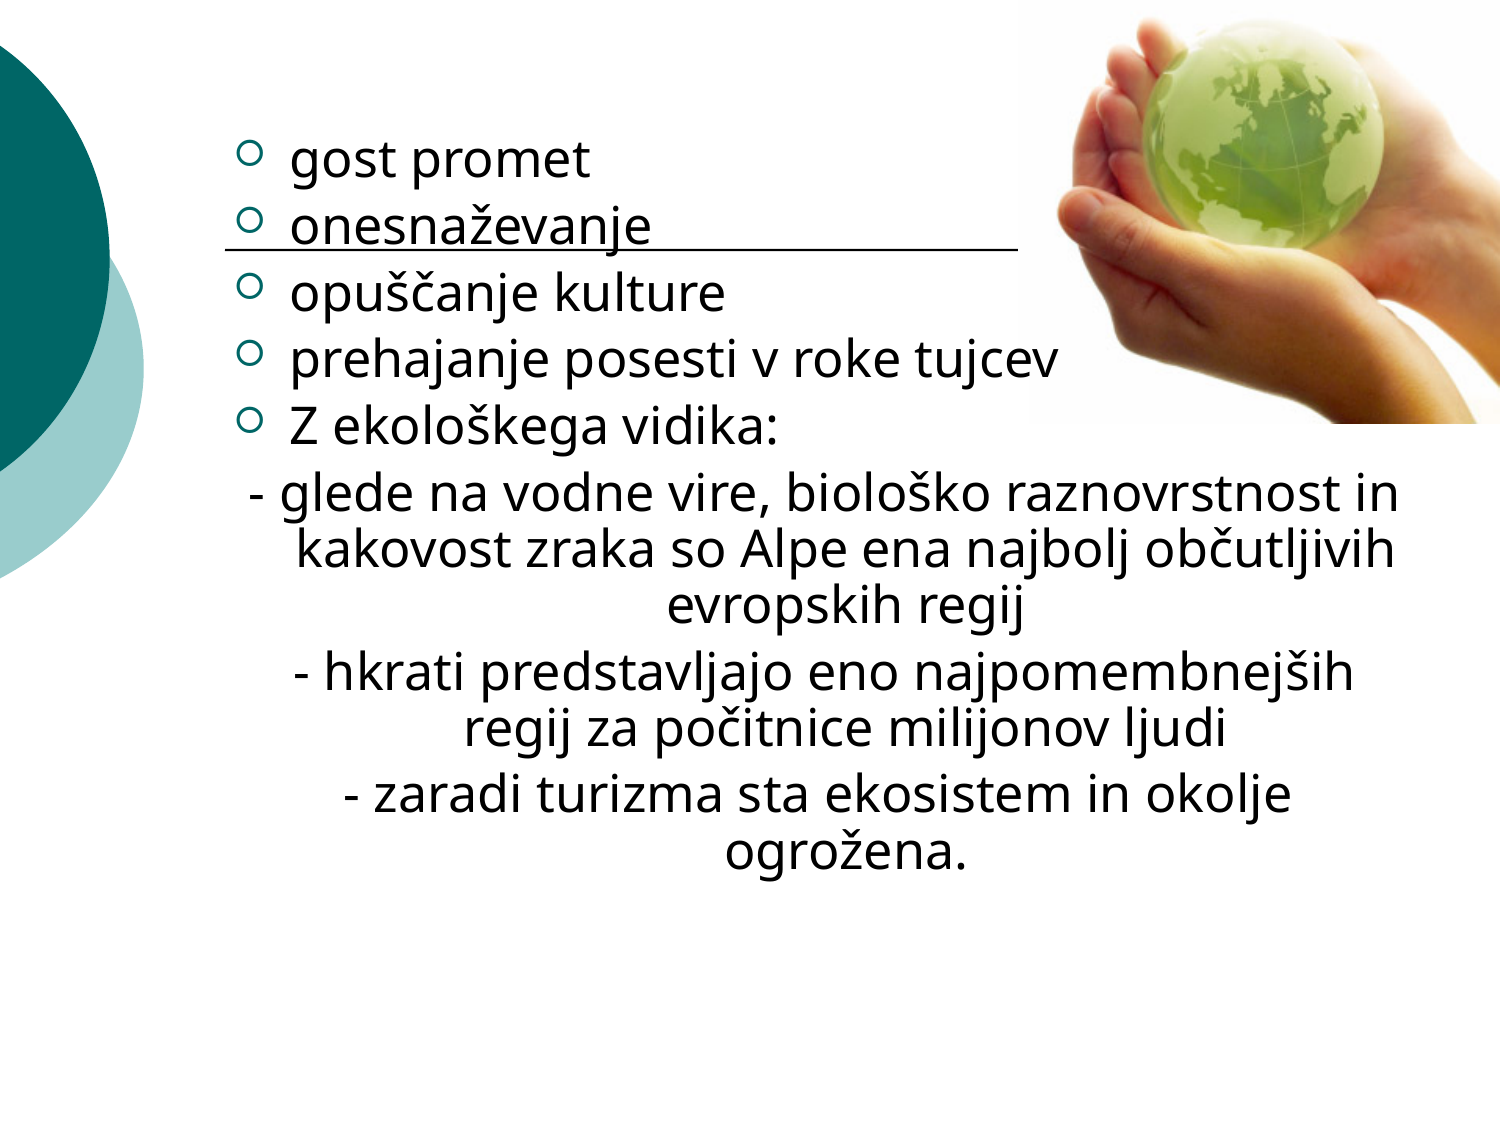

# gost promet
onesnaževanje
opuščanje kulture
prehajanje posesti v roke tujcev
Z ekološkega vidika:
 - glede na vodne vire, biološko raznovrstnost in kakovost zraka so Alpe ena najbolj občutljivih evropskih regij
 - hkrati predstavljajo eno najpomembnejših regij za počitnice milijonov ljudi
- zaradi turizma sta ekosistem in okolje ogrožena.